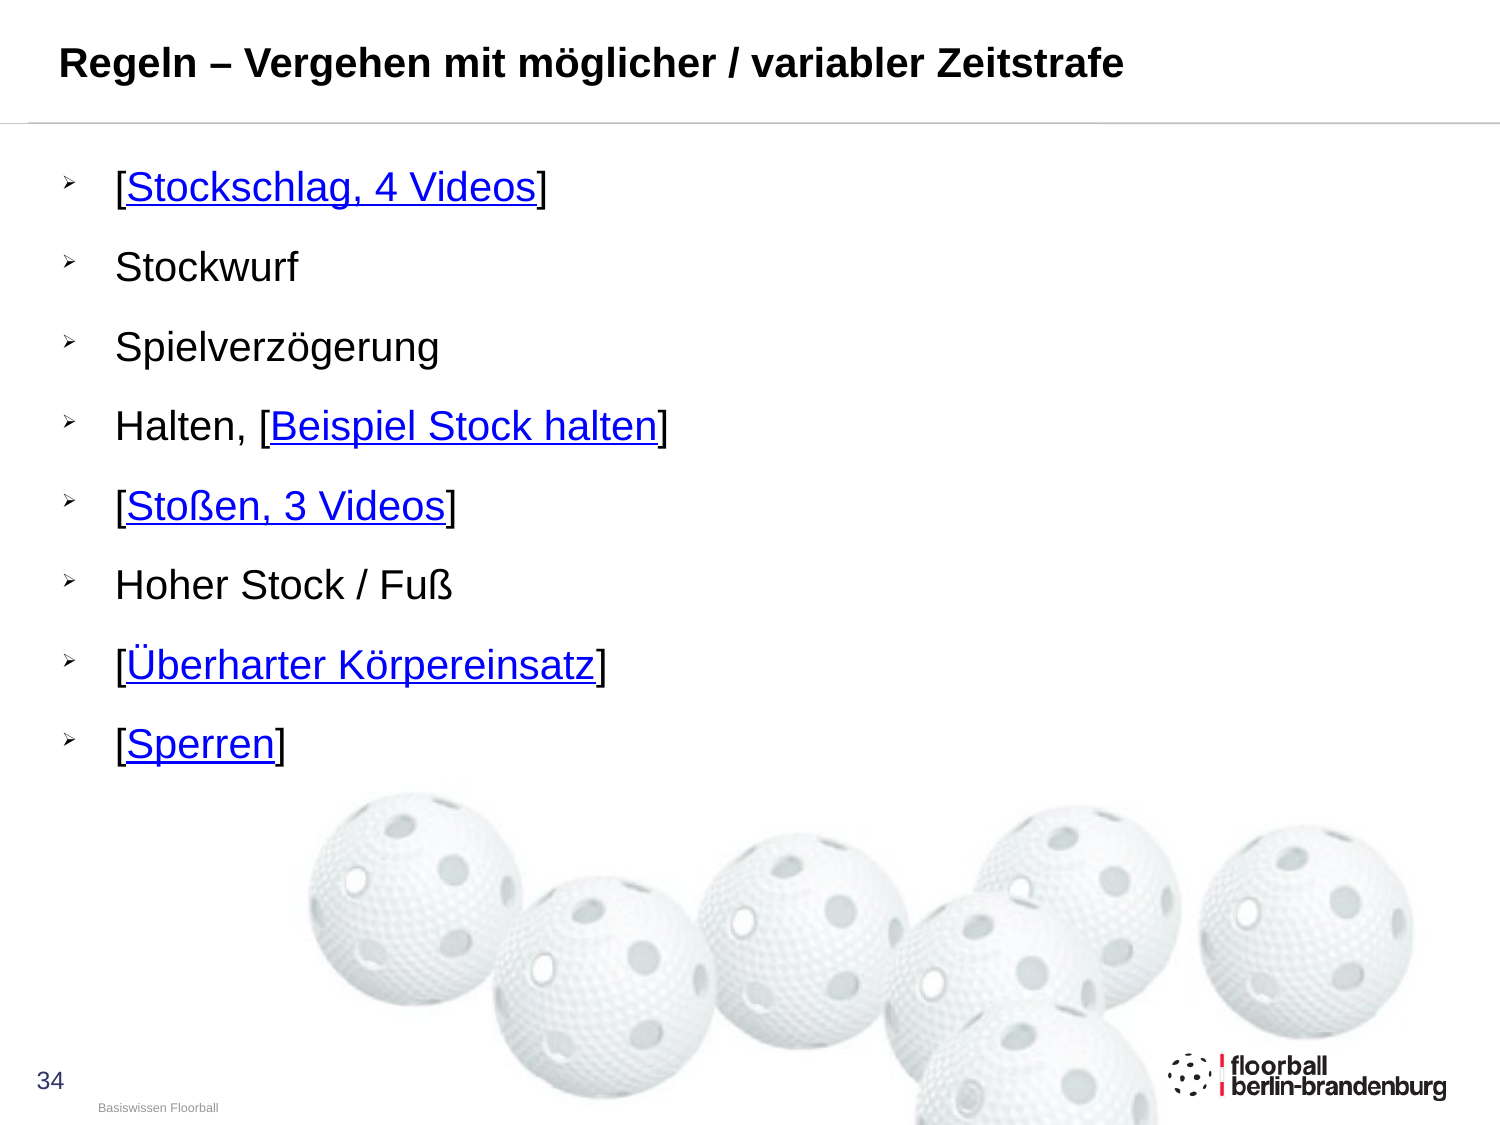

Regeln – Vergehen mit möglicher / variabler Zeitstrafe
[Stockschlag, 4 Videos]
Stockwurf
Spielverzögerung
Halten, [Beispiel Stock halten]
[Stoßen, 3 Videos]
Hoher Stock / Fuß
[Überharter Körpereinsatz]
[Sperren]